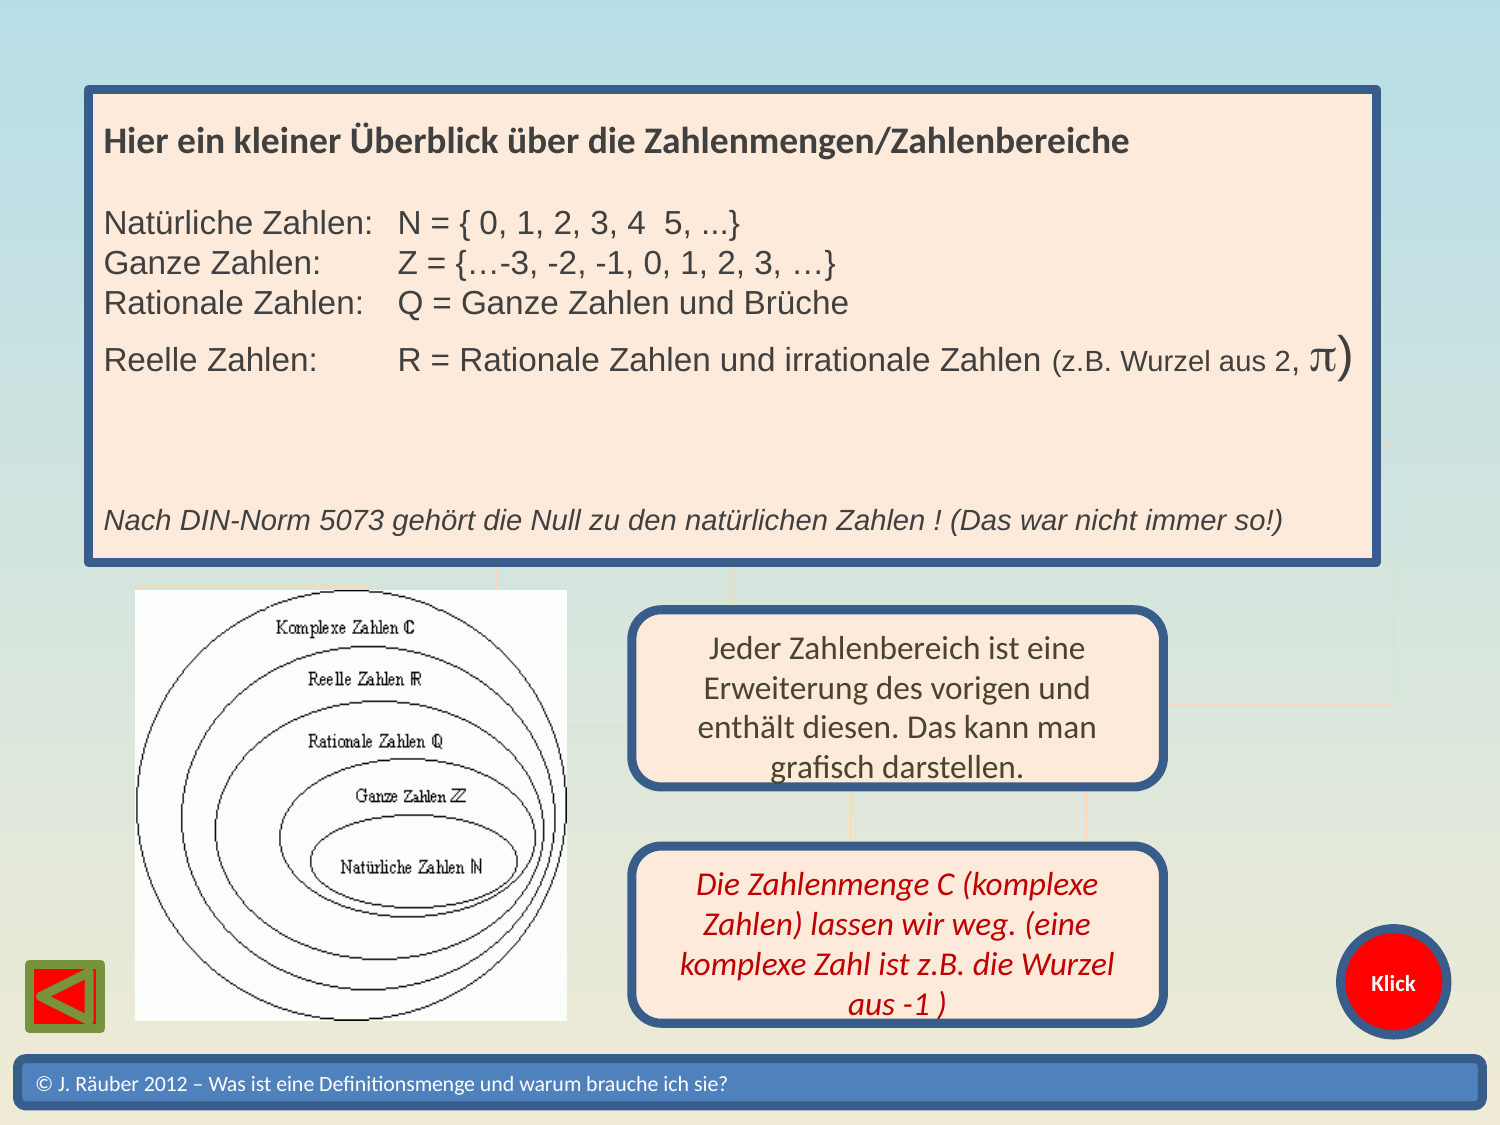

Hier ein kleiner Überblick über die Zahlenmengen/Zahlenbereiche
Natürliche Zahlen:	N = { 0, 1, 2, 3, 4 5, ...}
Ganze Zahlen:	Z = {…-3, -2, -1, 0, 1, 2, 3, …}
Rationale Zahlen:	Q = Ganze Zahlen und Brüche
Reelle Zahlen:	R = Rationale Zahlen und irrationale Zahlen (z.B. Wurzel aus 2, )
Nach DIN-Norm 5073 gehört die Null zu den natürlichen Zahlen ! (Das war nicht immer so!)
Jeder Zahlenbereich ist eine Erweiterung des vorigen und enthält diesen. Das kann man grafisch darstellen.
Die Zahlenmenge C (komplexe Zahlen) lassen wir weg. (eine komplexe Zahl ist z.B. die Wurzel aus -1 )
Klick
© J. Räuber 2012 – Was ist eine Definitionsmenge und warum brauche ich sie?